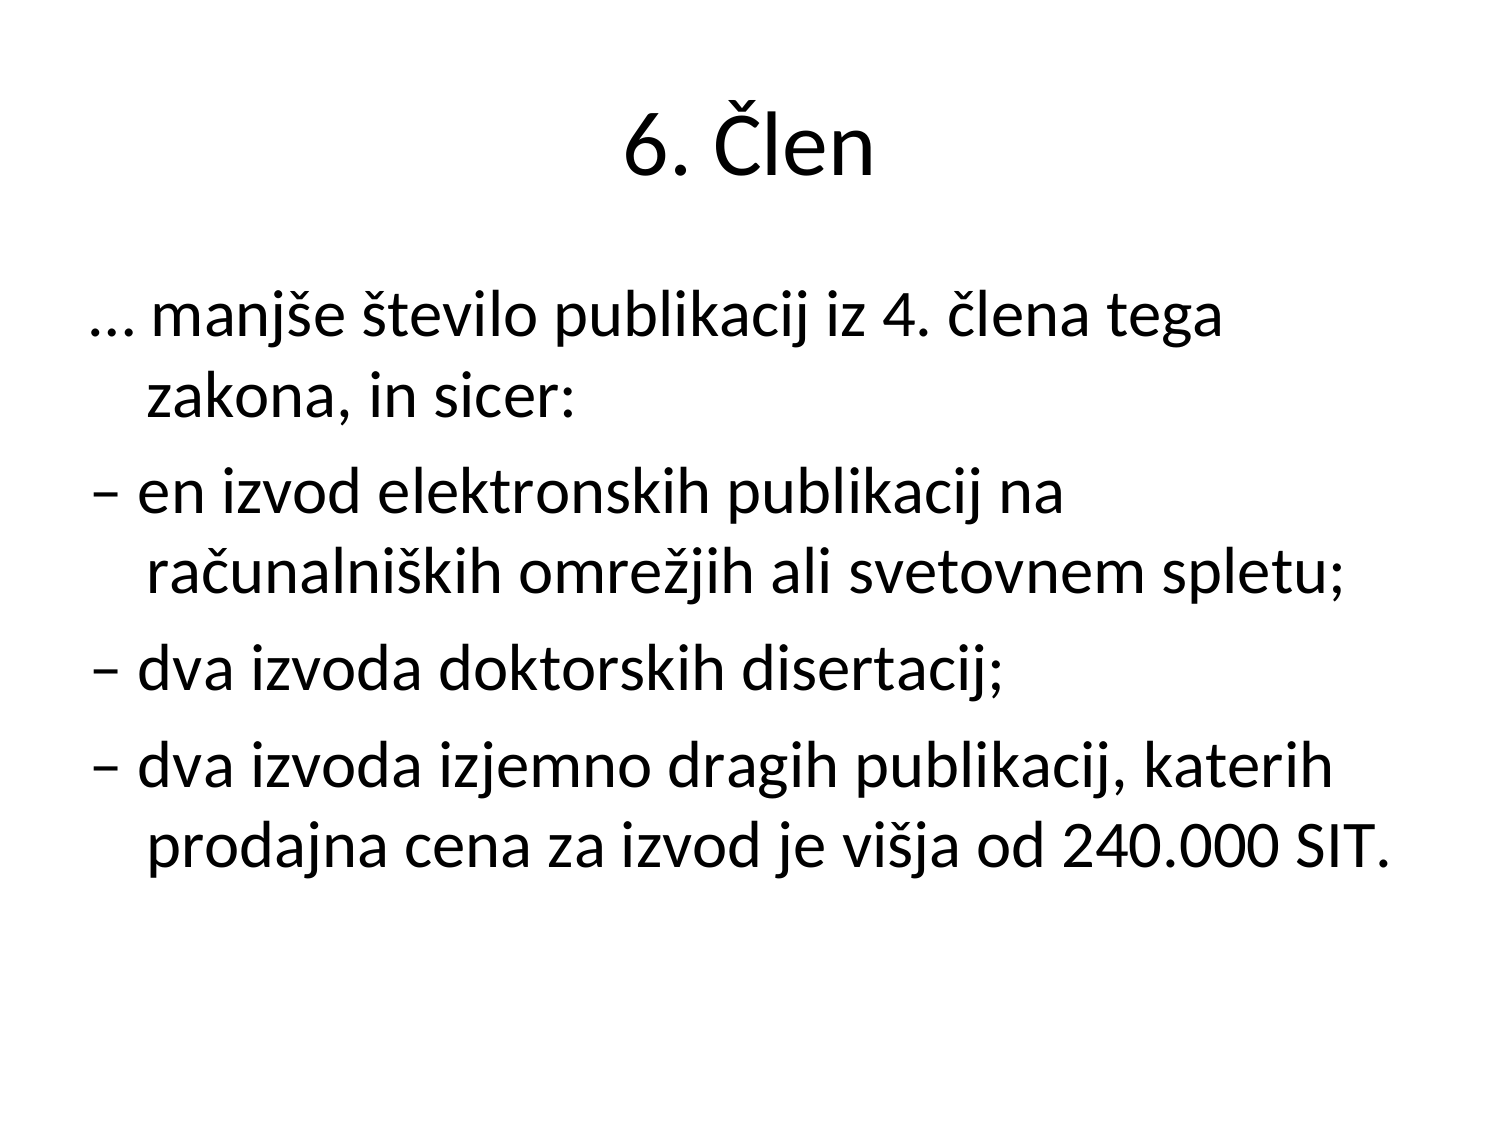

# 6. Člen
… manjše število publikacij iz 4. člena tega zakona, in sicer:
– en izvod elektronskih publikacij na računalniških omrežjih ali svetovnem spletu;
– dva izvoda doktorskih disertacij;
– dva izvoda izjemno dragih publikacij, katerih prodajna cena za izvod je višja od 240.000 SIT.